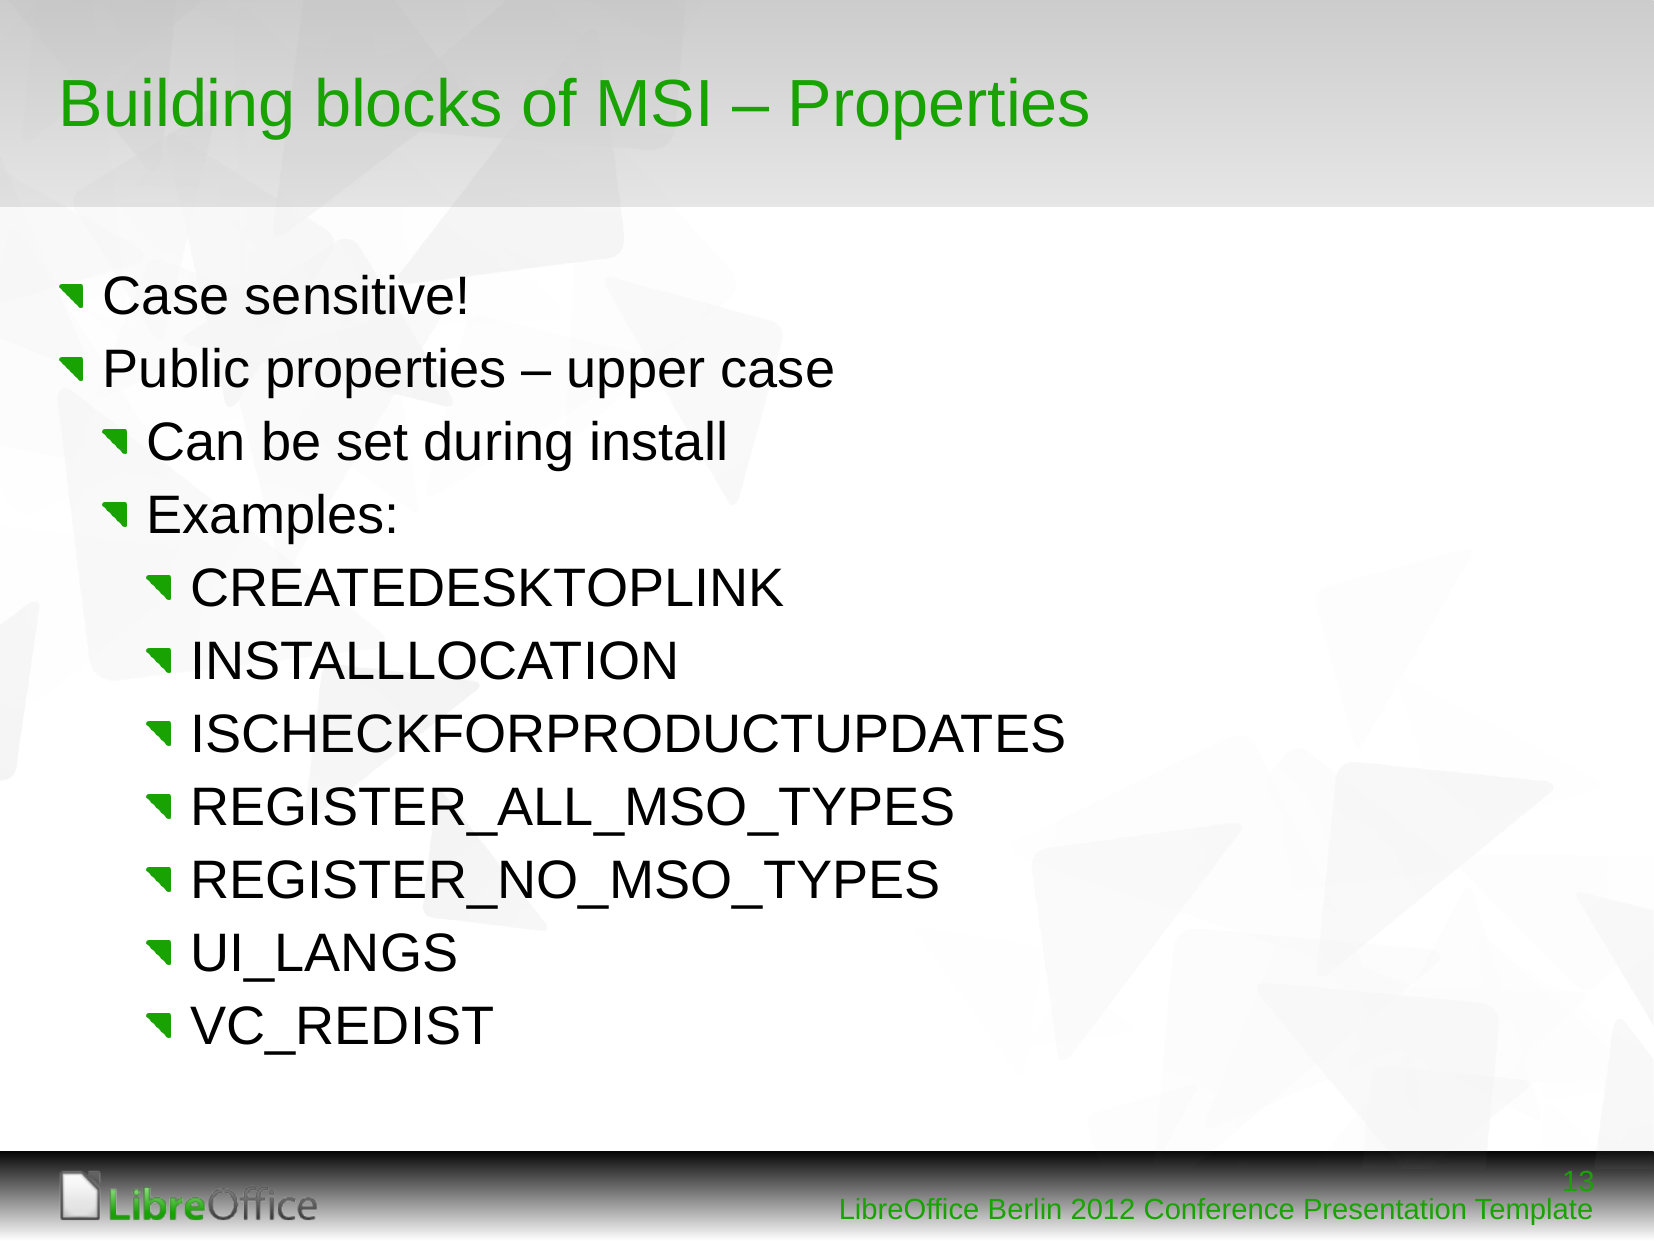

# Building blocks of MSI – Properties
Case sensitive!
Public properties – upper case
Can be set during install
Examples:
CREATEDESKTOPLINK
INSTALLLOCATION
ISCHECKFORPRODUCTUPDATES
REGISTER_ALL_MSO_TYPES
REGISTER_NO_MSO_TYPES
UI_LANGS
VC_REDIST
13
LibreOffice Berlin 2012 Conference Presentation Template